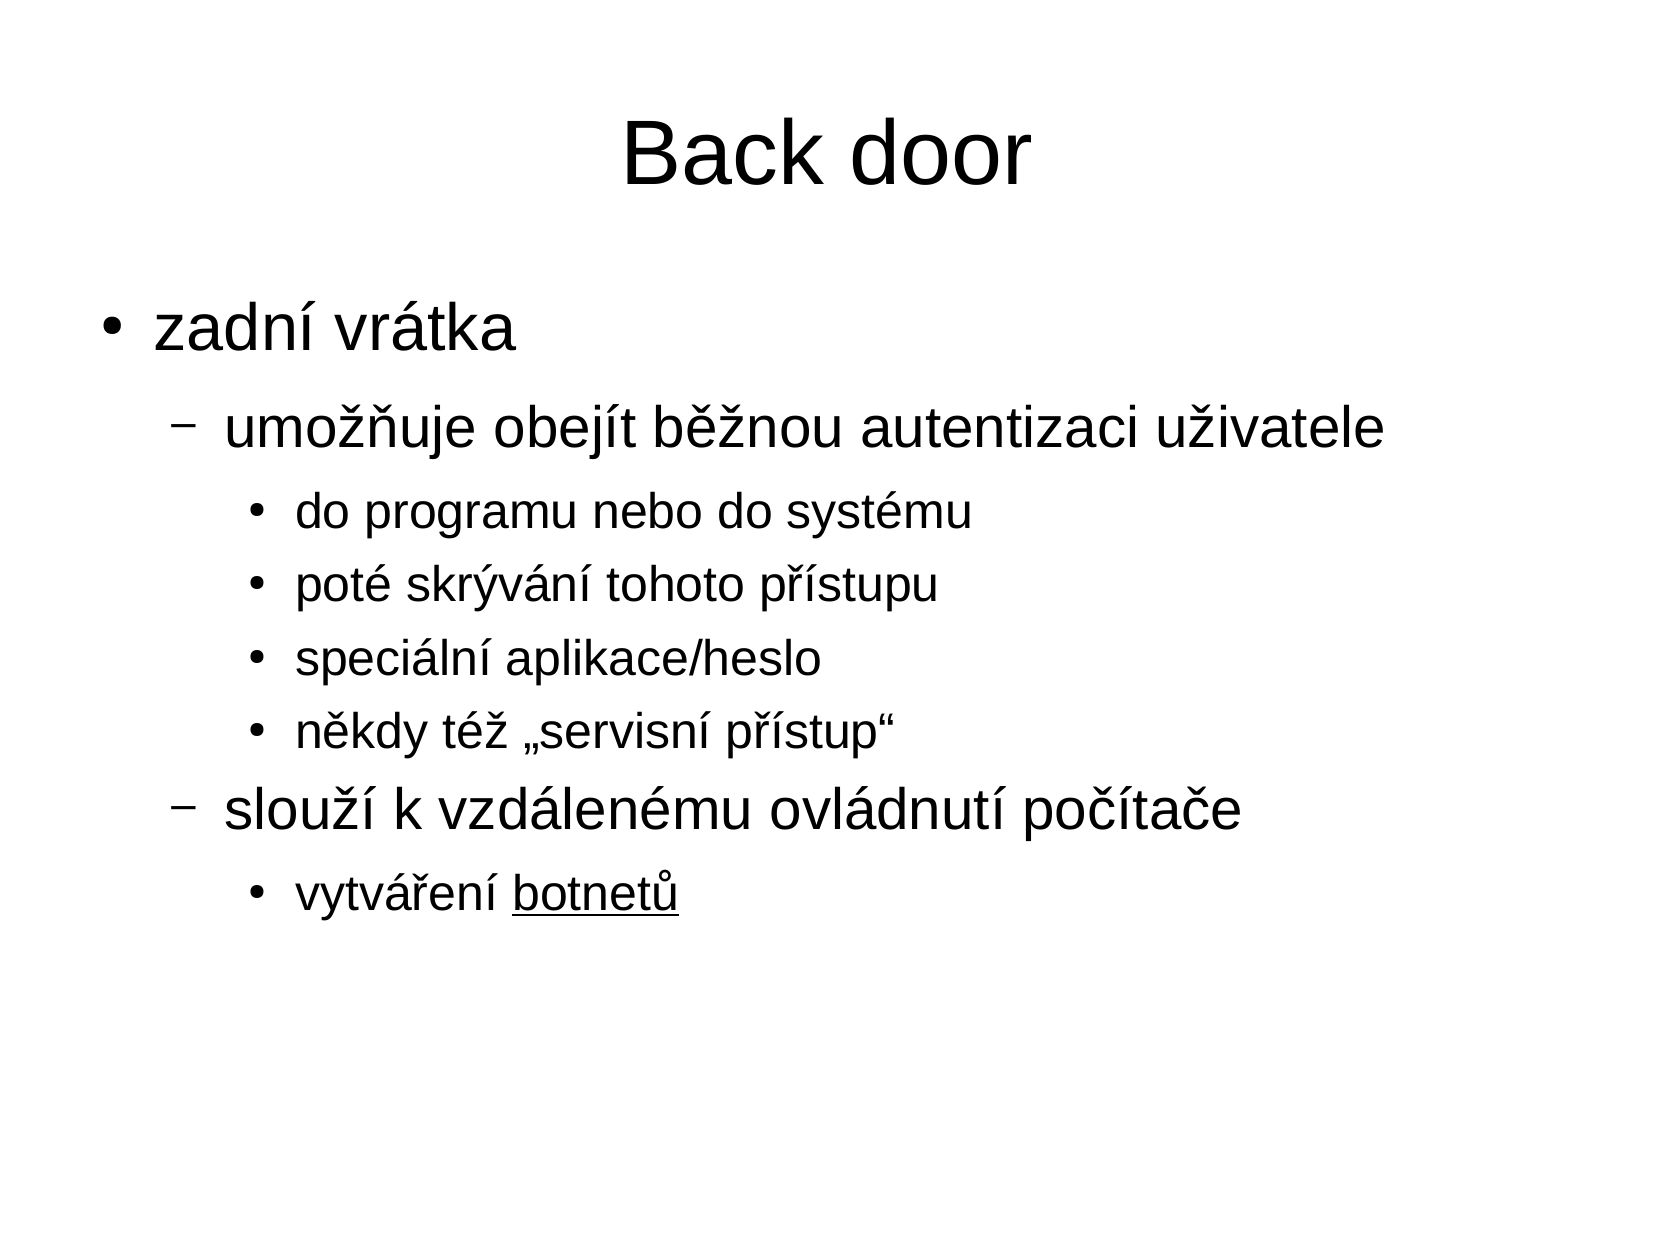

# Back door
zadní vrátka
umožňuje obejít běžnou autentizaci uživatele
do programu nebo do systému
poté skrývání tohoto přístupu
speciální aplikace/heslo
někdy též „servisní přístup“
slouží k vzdálenému ovládnutí počítače
vytváření botnetů